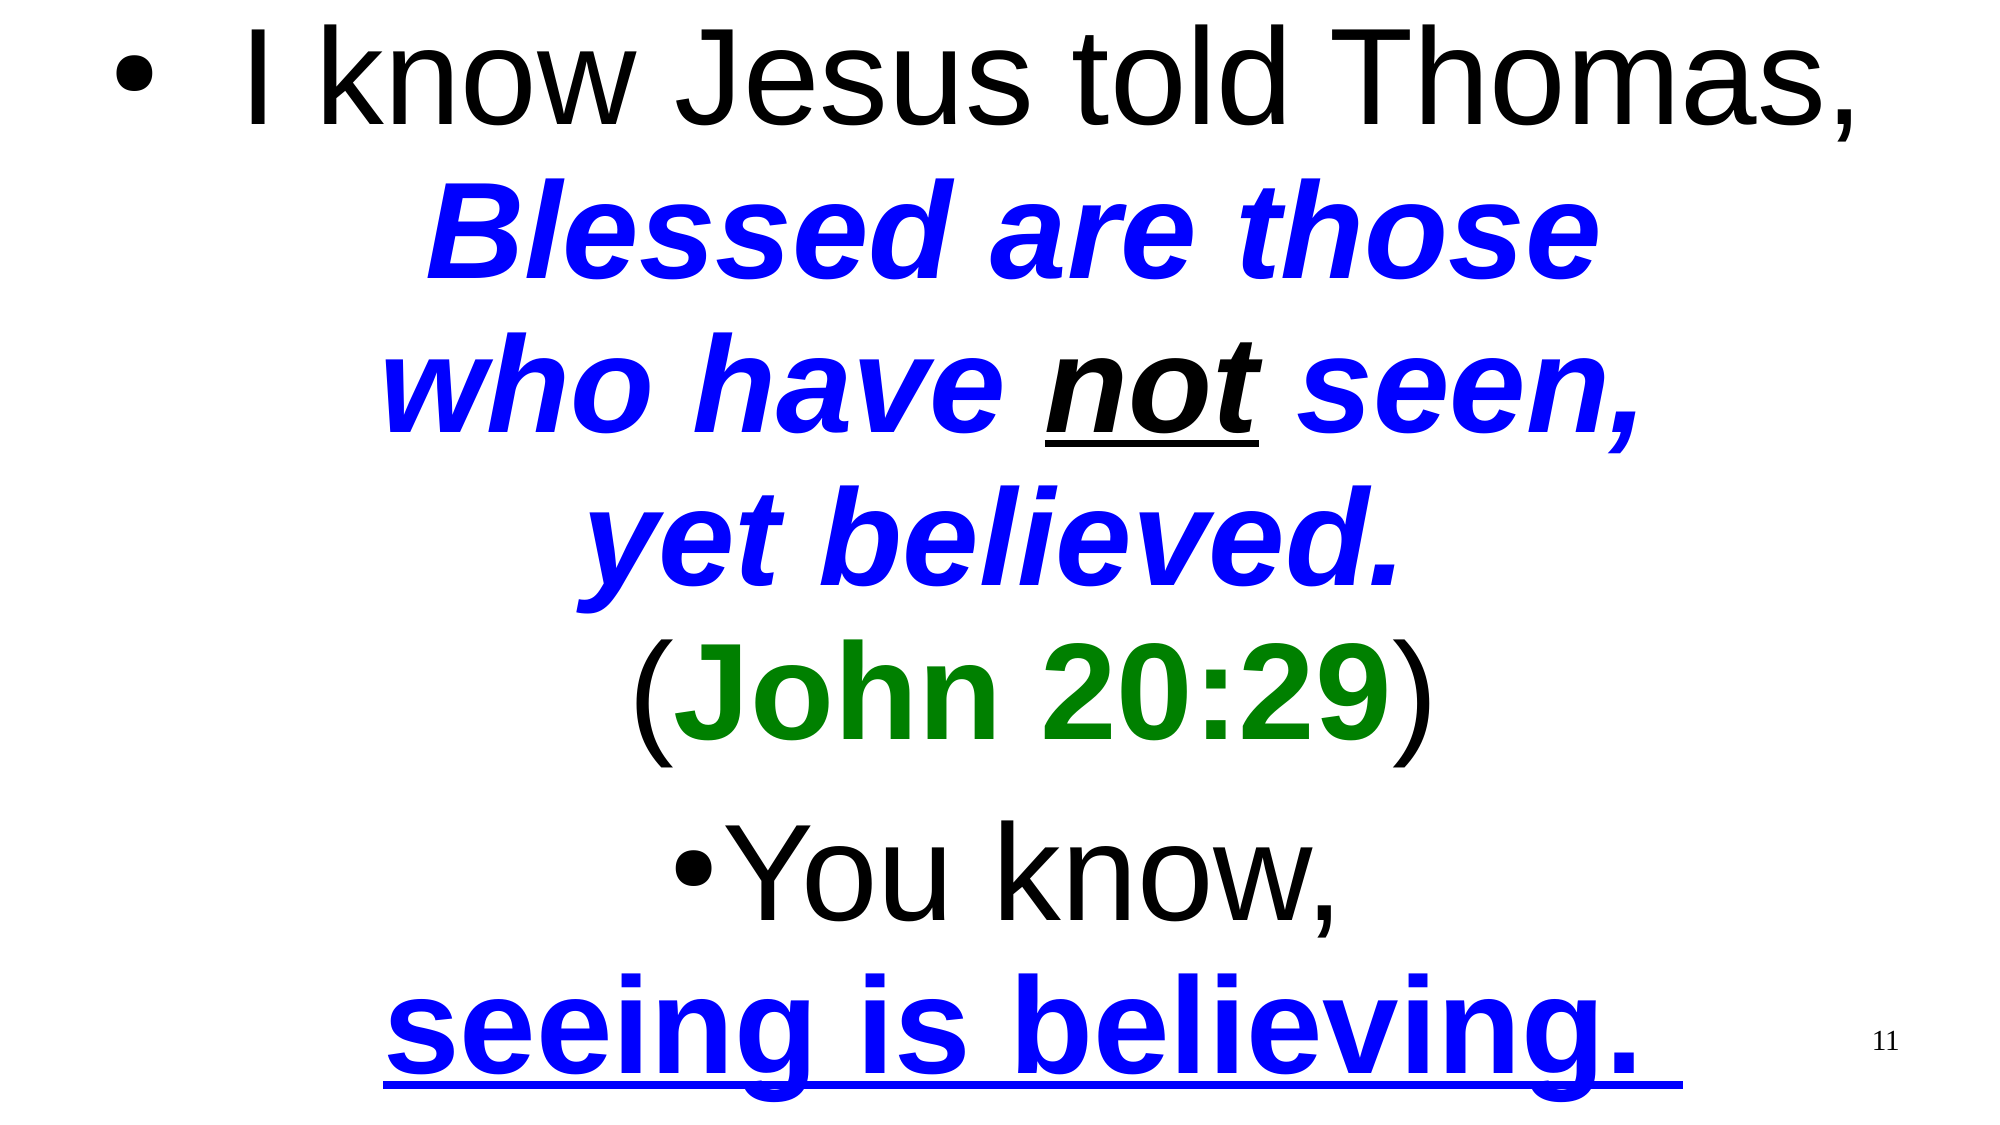

# I know Jesus told Thomas, Blessed are those who have not seen, yet believed.  (John 20:29)
You know,
seeing is believing.
11